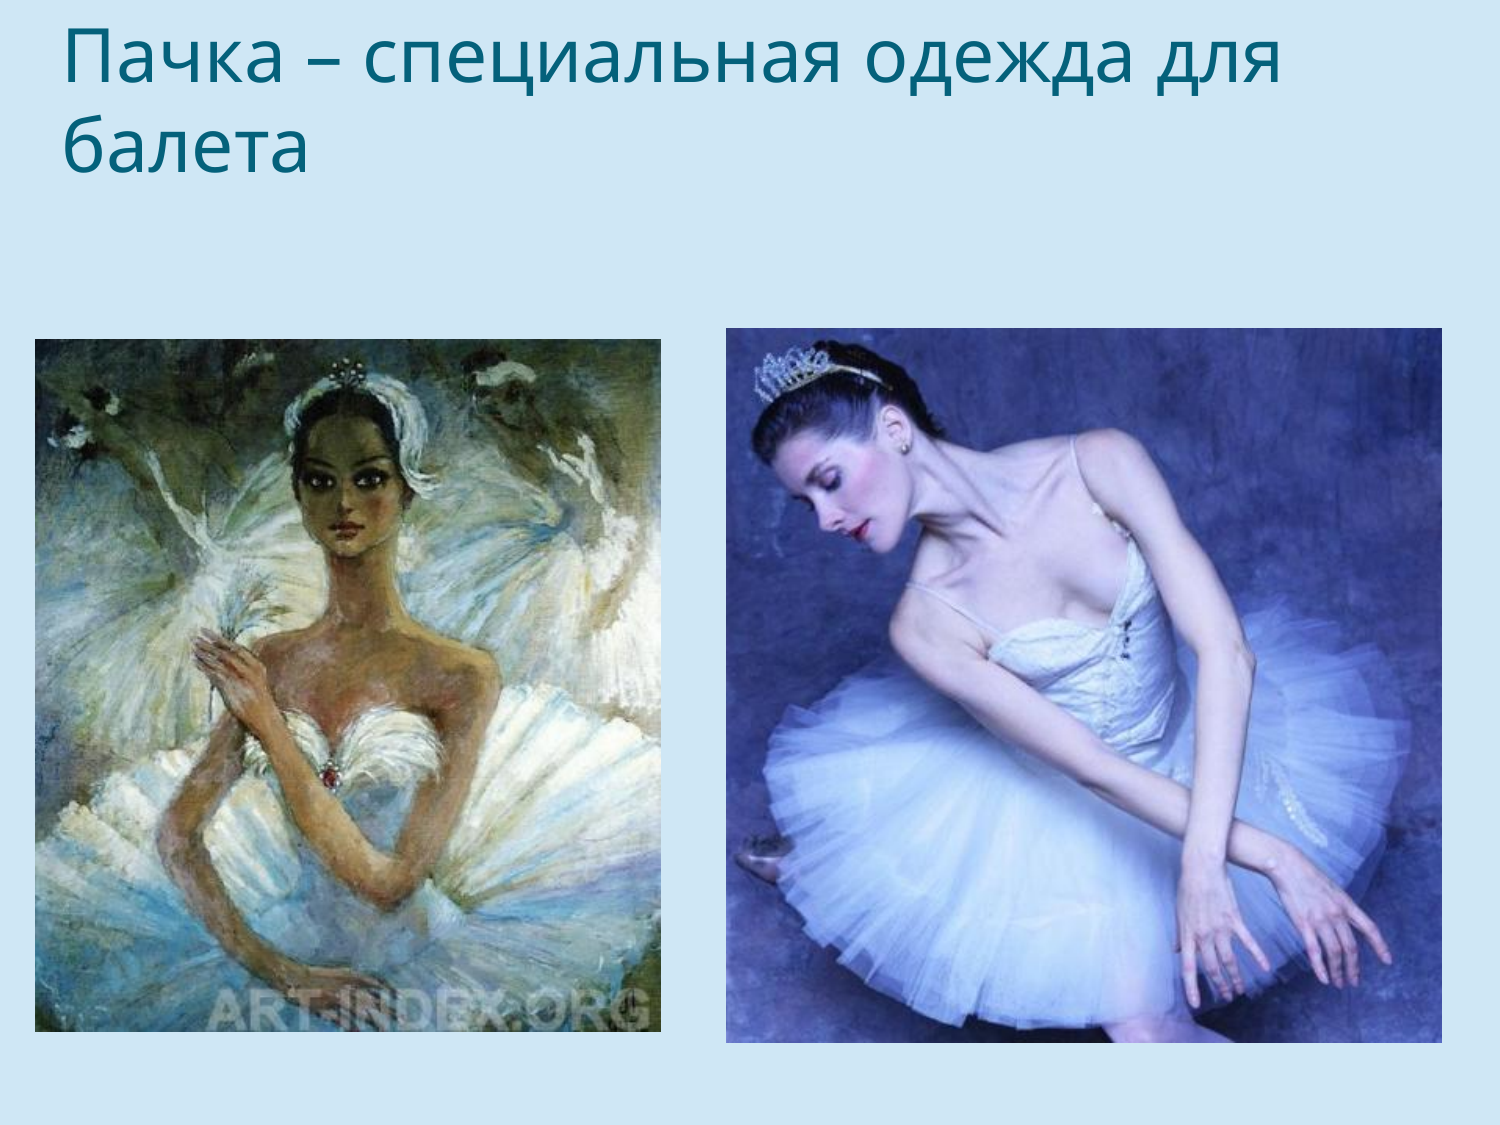

# Пачка – специальная одежда для балета